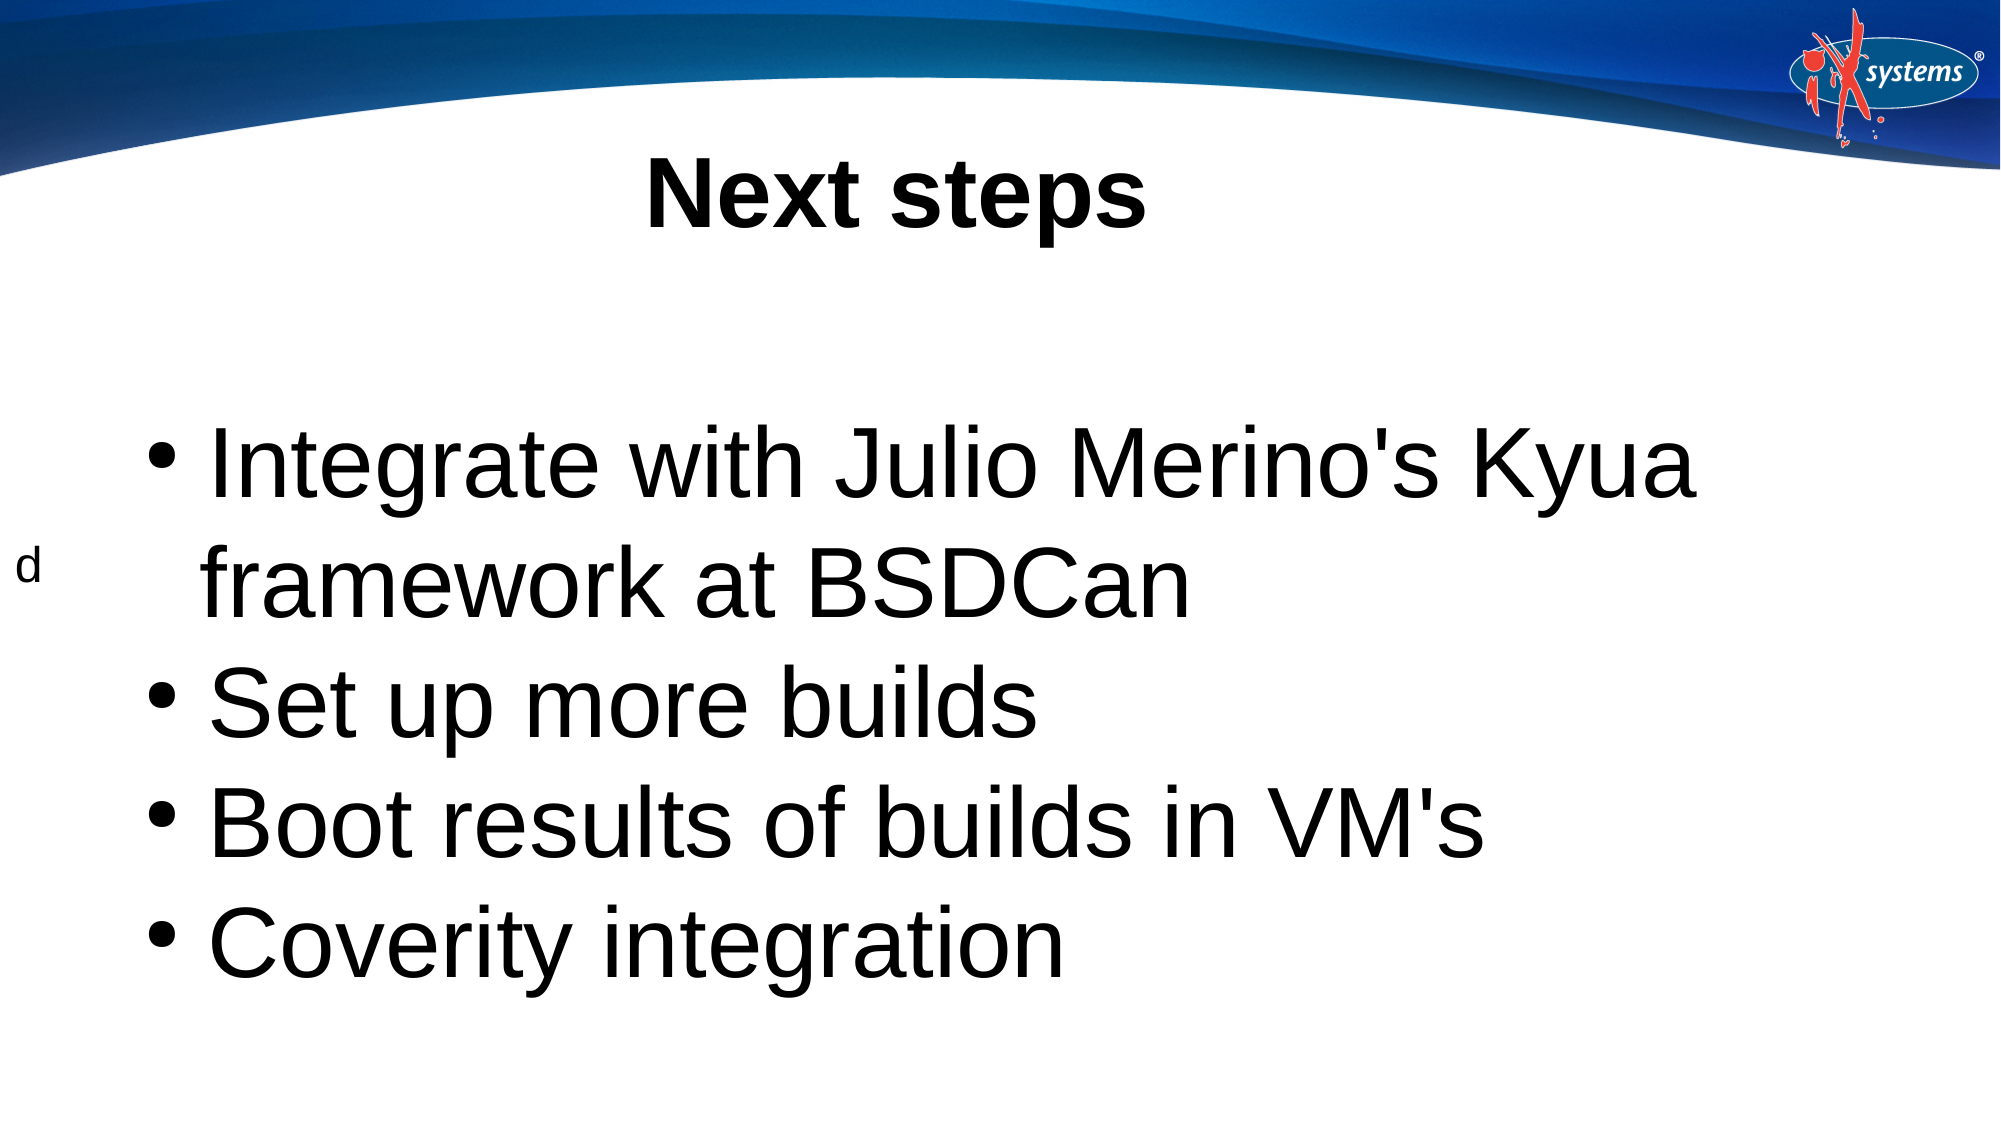

d
Next steps
 Integrate with Julio Merino's Kyua
 framework at BSDCan
 Set up more builds
 Boot results of builds in VM's
 Coverity integration